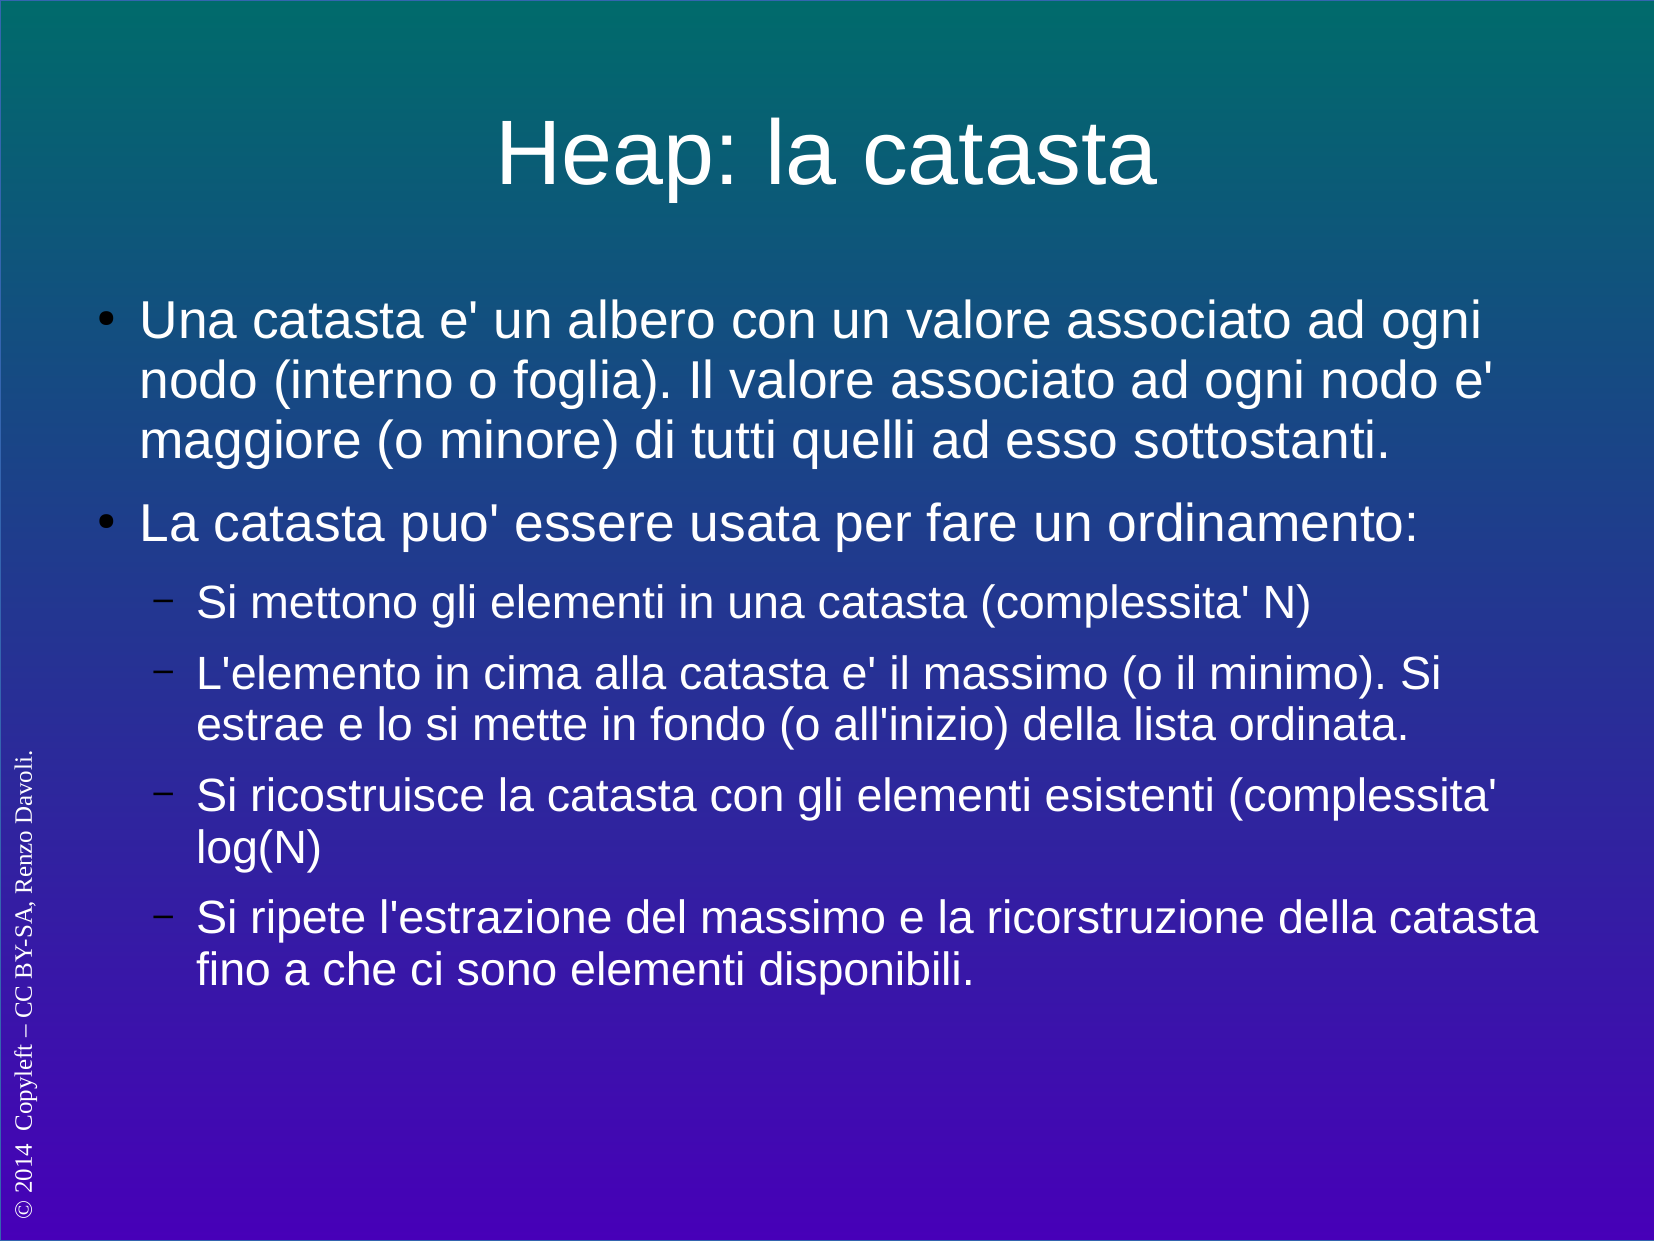

# Heap: la catasta
Una catasta e' un albero con un valore associato ad ogni nodo (interno o foglia). Il valore associato ad ogni nodo e' maggiore (o minore) di tutti quelli ad esso sottostanti.
La catasta puo' essere usata per fare un ordinamento:
Si mettono gli elementi in una catasta (complessita' N)
L'elemento in cima alla catasta e' il massimo (o il minimo). Si estrae e lo si mette in fondo (o all'inizio) della lista ordinata.
Si ricostruisce la catasta con gli elementi esistenti (complessita' log(N)
Si ripete l'estrazione del massimo e la ricorstruzione della catasta fino a che ci sono elementi disponibili.